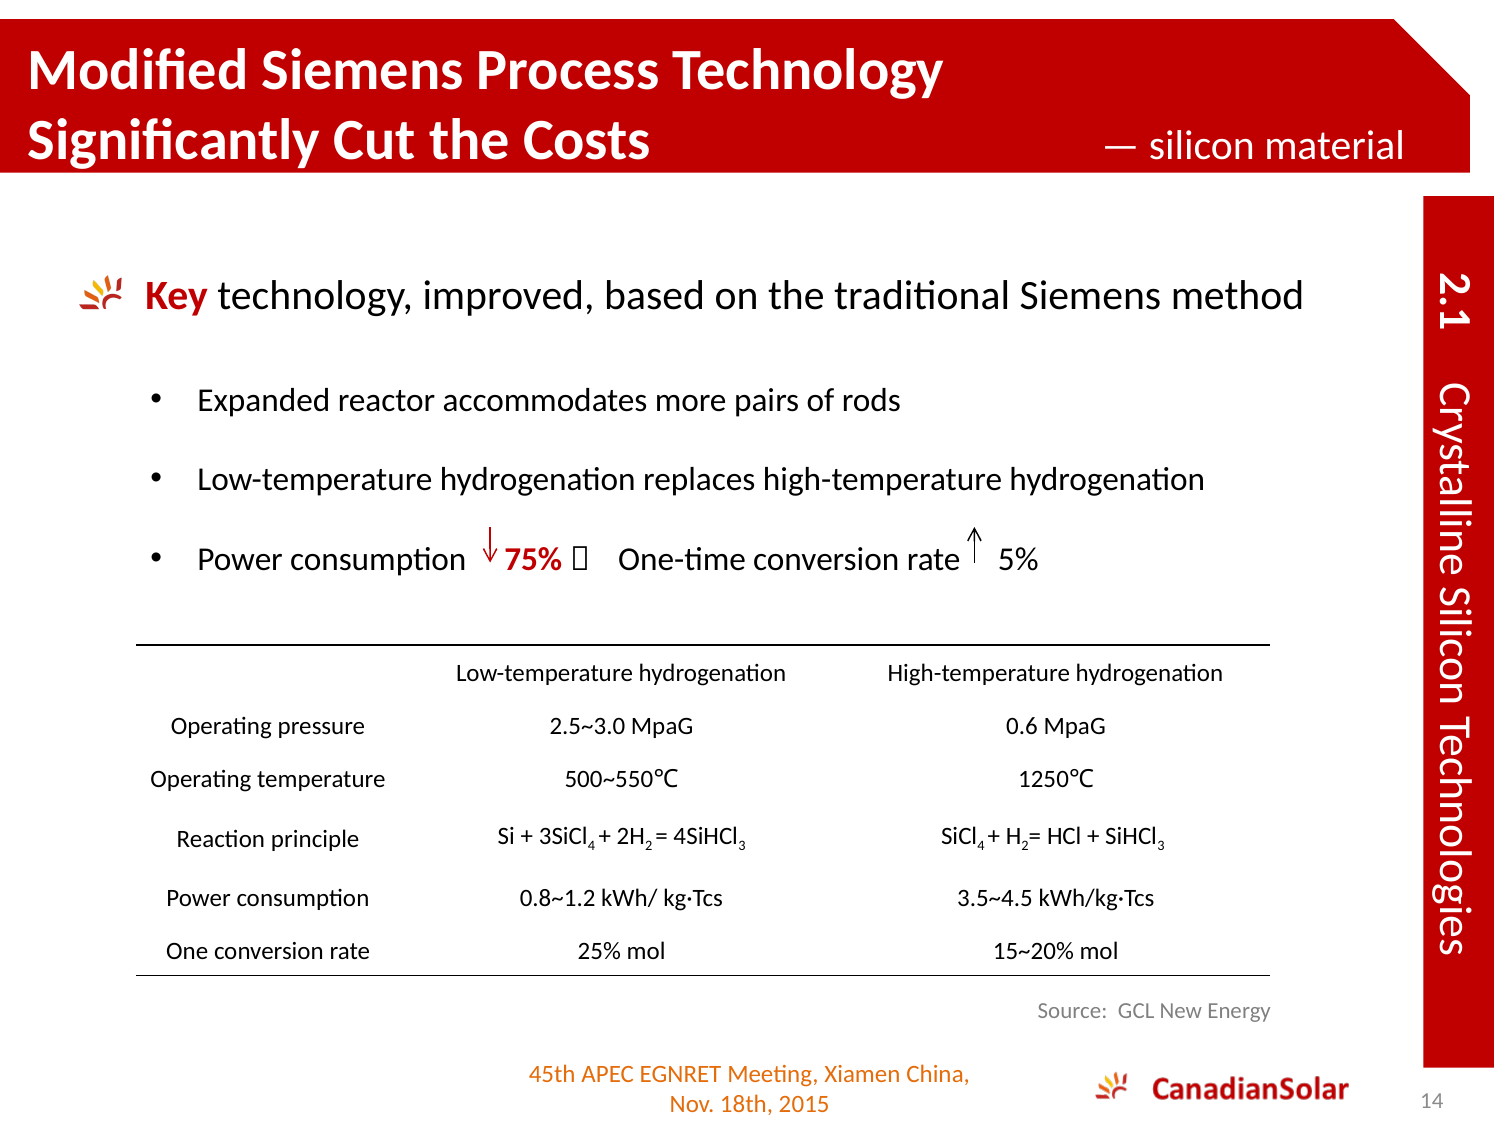

Modified Siemens Process Technology
 Significantly Cut the Costs — silicon material
 2.1 Crystalline Silicon Technologies
 Key technology, improved, based on the traditional Siemens method
Expanded reactor accommodates more pairs of rods
Low-temperature hydrogenation replaces high-temperature hydrogenation
Power consumption 75%， One-time conversion rate 5%
| | Low-temperature hydrogenation | High-temperature hydrogenation |
| --- | --- | --- |
| Operating pressure | 2.5~3.0 MpaG | 0.6 MpaG |
| Operating temperature | 500~550℃ | 1250℃ |
| Reaction principle | Si + 3SiCl4 + 2H2 = 4SiHCl3 | SiCl4 + H2= HCl + SiHCl3 |
| Power consumption | 0.8~1.2 kWh/ kg·Tcs | 3.5~4.5 kWh/kg·Tcs |
| One conversion rate | 25% mol | 15~20% mol |
Source: GCL New Energy
45th APEC EGNRET Meeting, Xiamen China, Nov. 18th, 2015